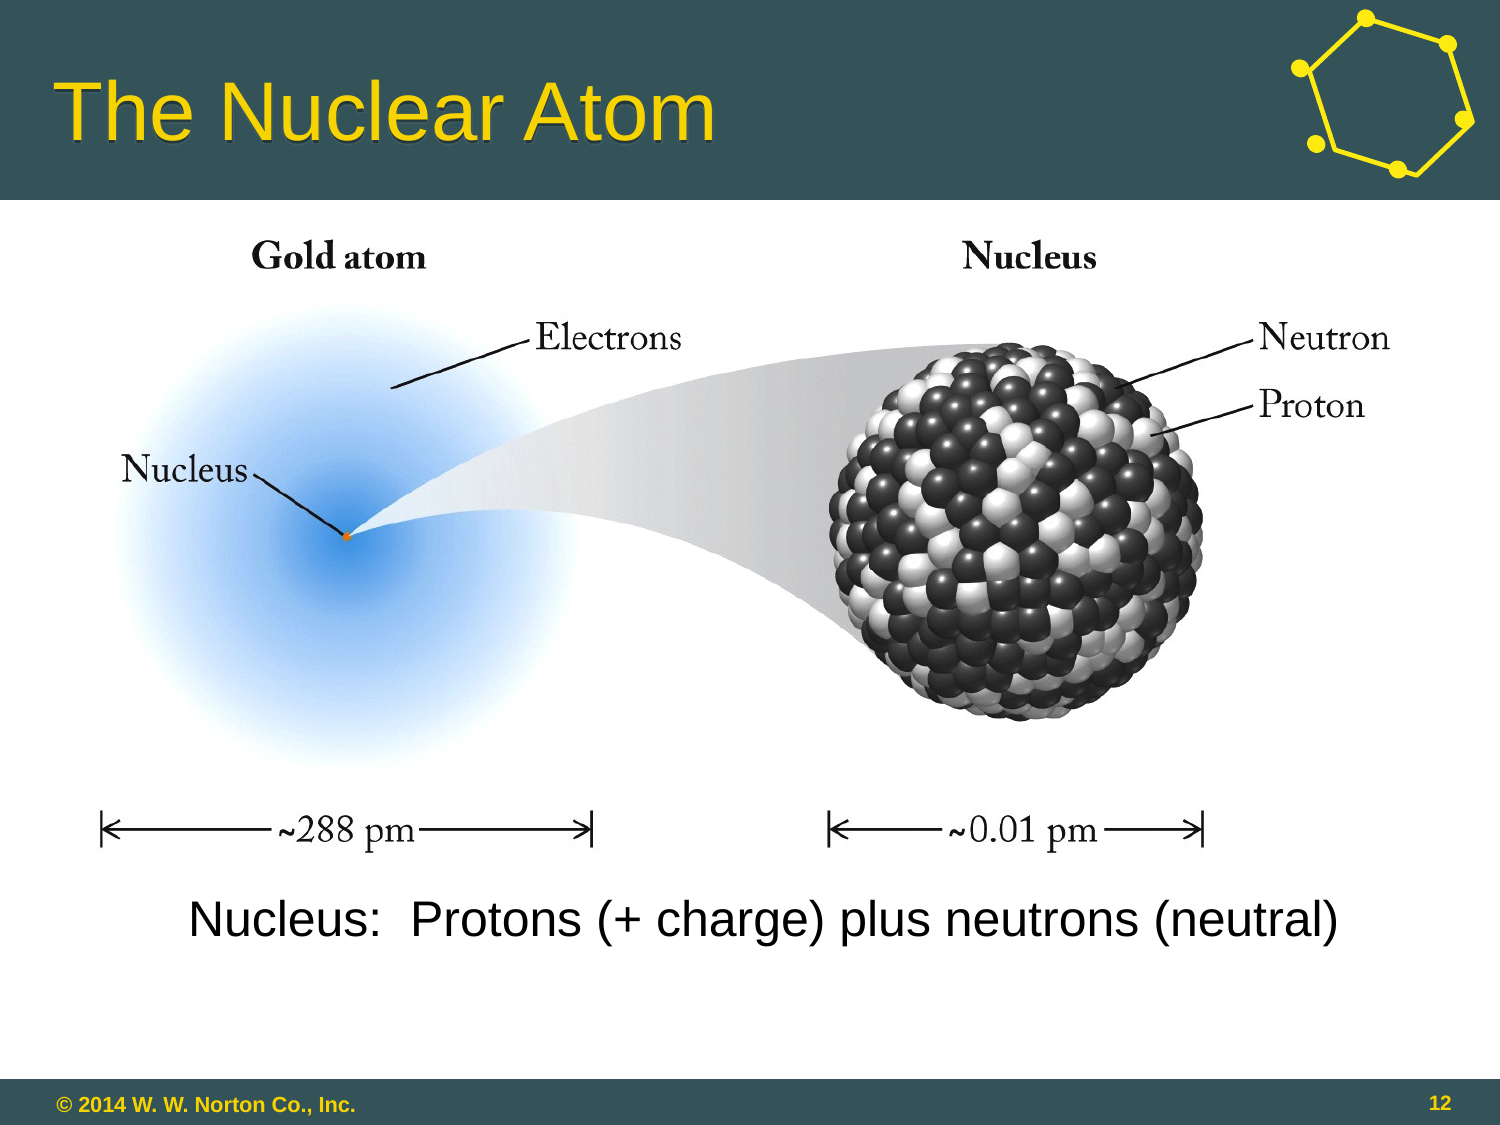

# The Nuclear Atom
Nucleus: Protons (+ charge) plus neutrons (neutral)